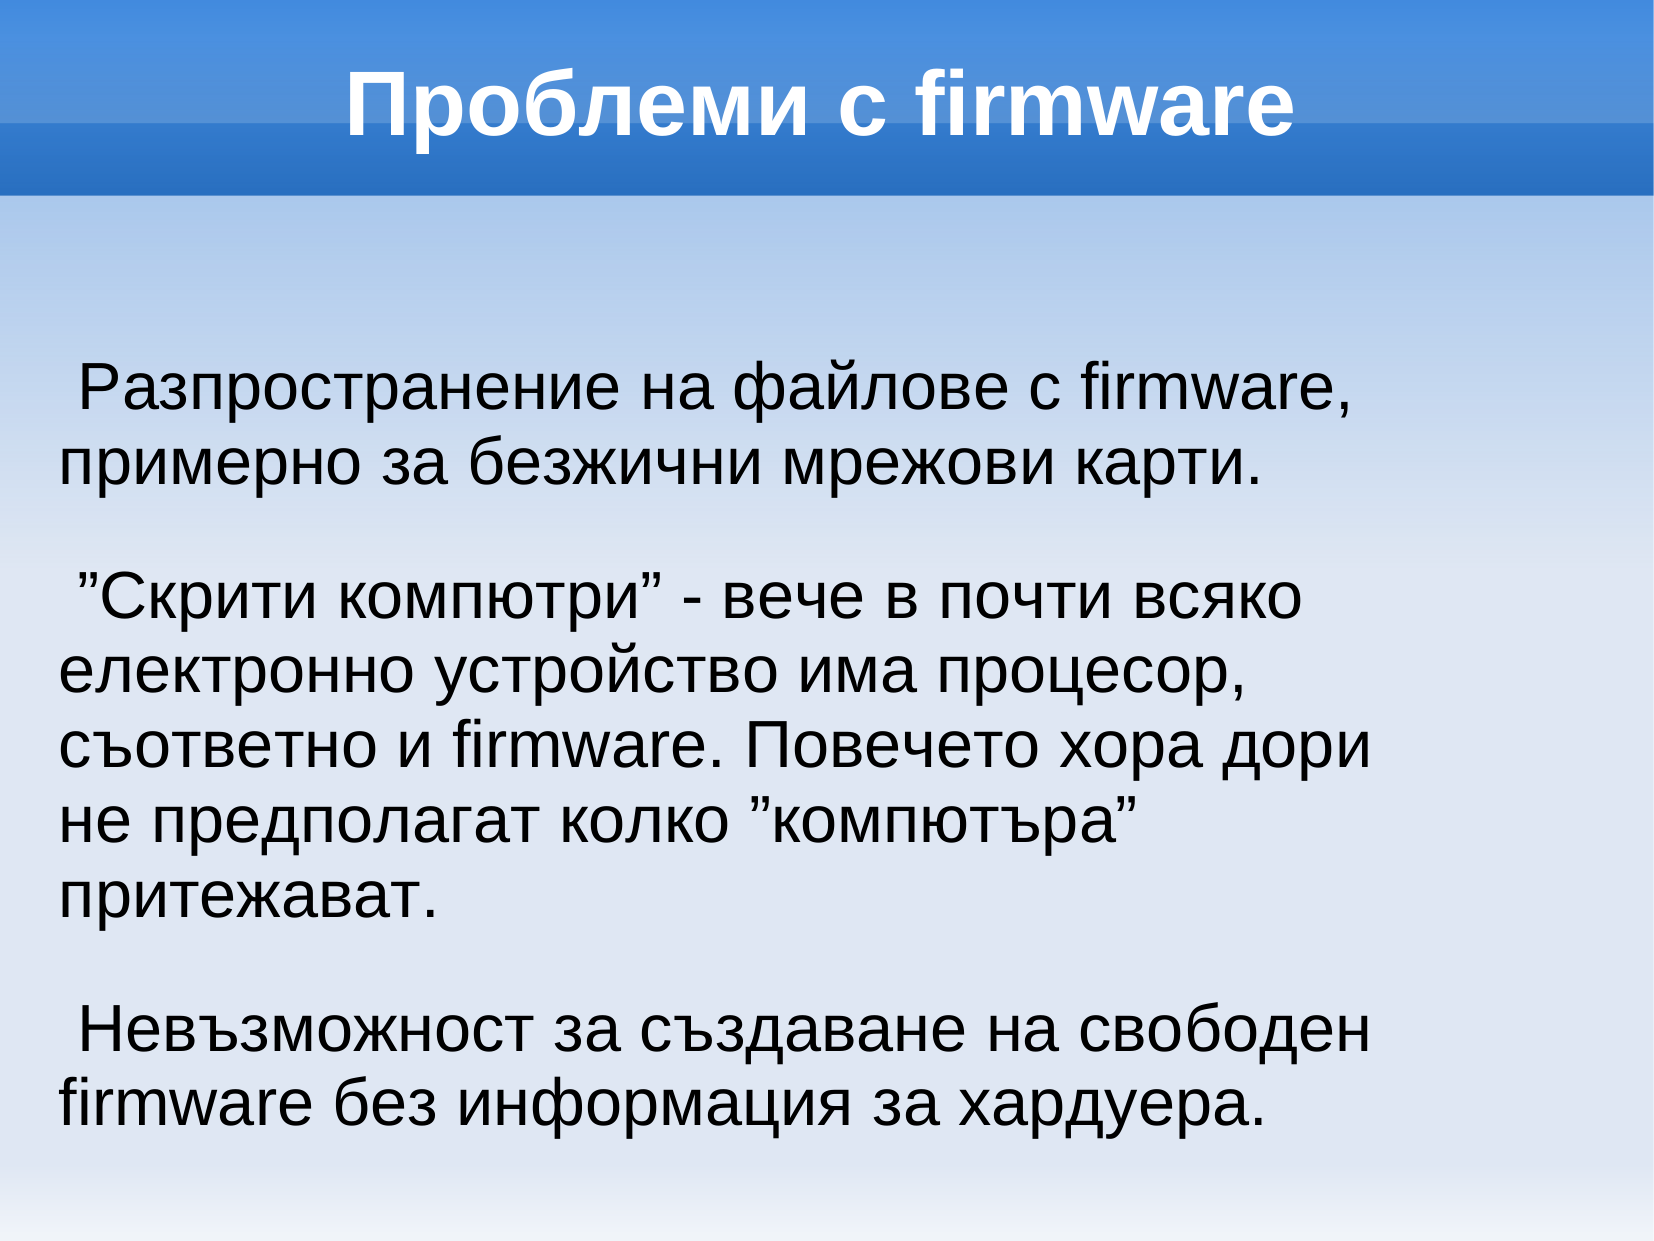

# Проблеми с firmware
 Разпространение на файлове с firmware, примерно за безжични мрежови карти.
 ”Скрити компютри” - вече в почти всяко електронно устройство има процесор, съответно и firmware. Повечето хора дори не предполагат колко ”компютъра” притежават.
 Невъзможност за създаване на свободен firmware без информация за хардуера.